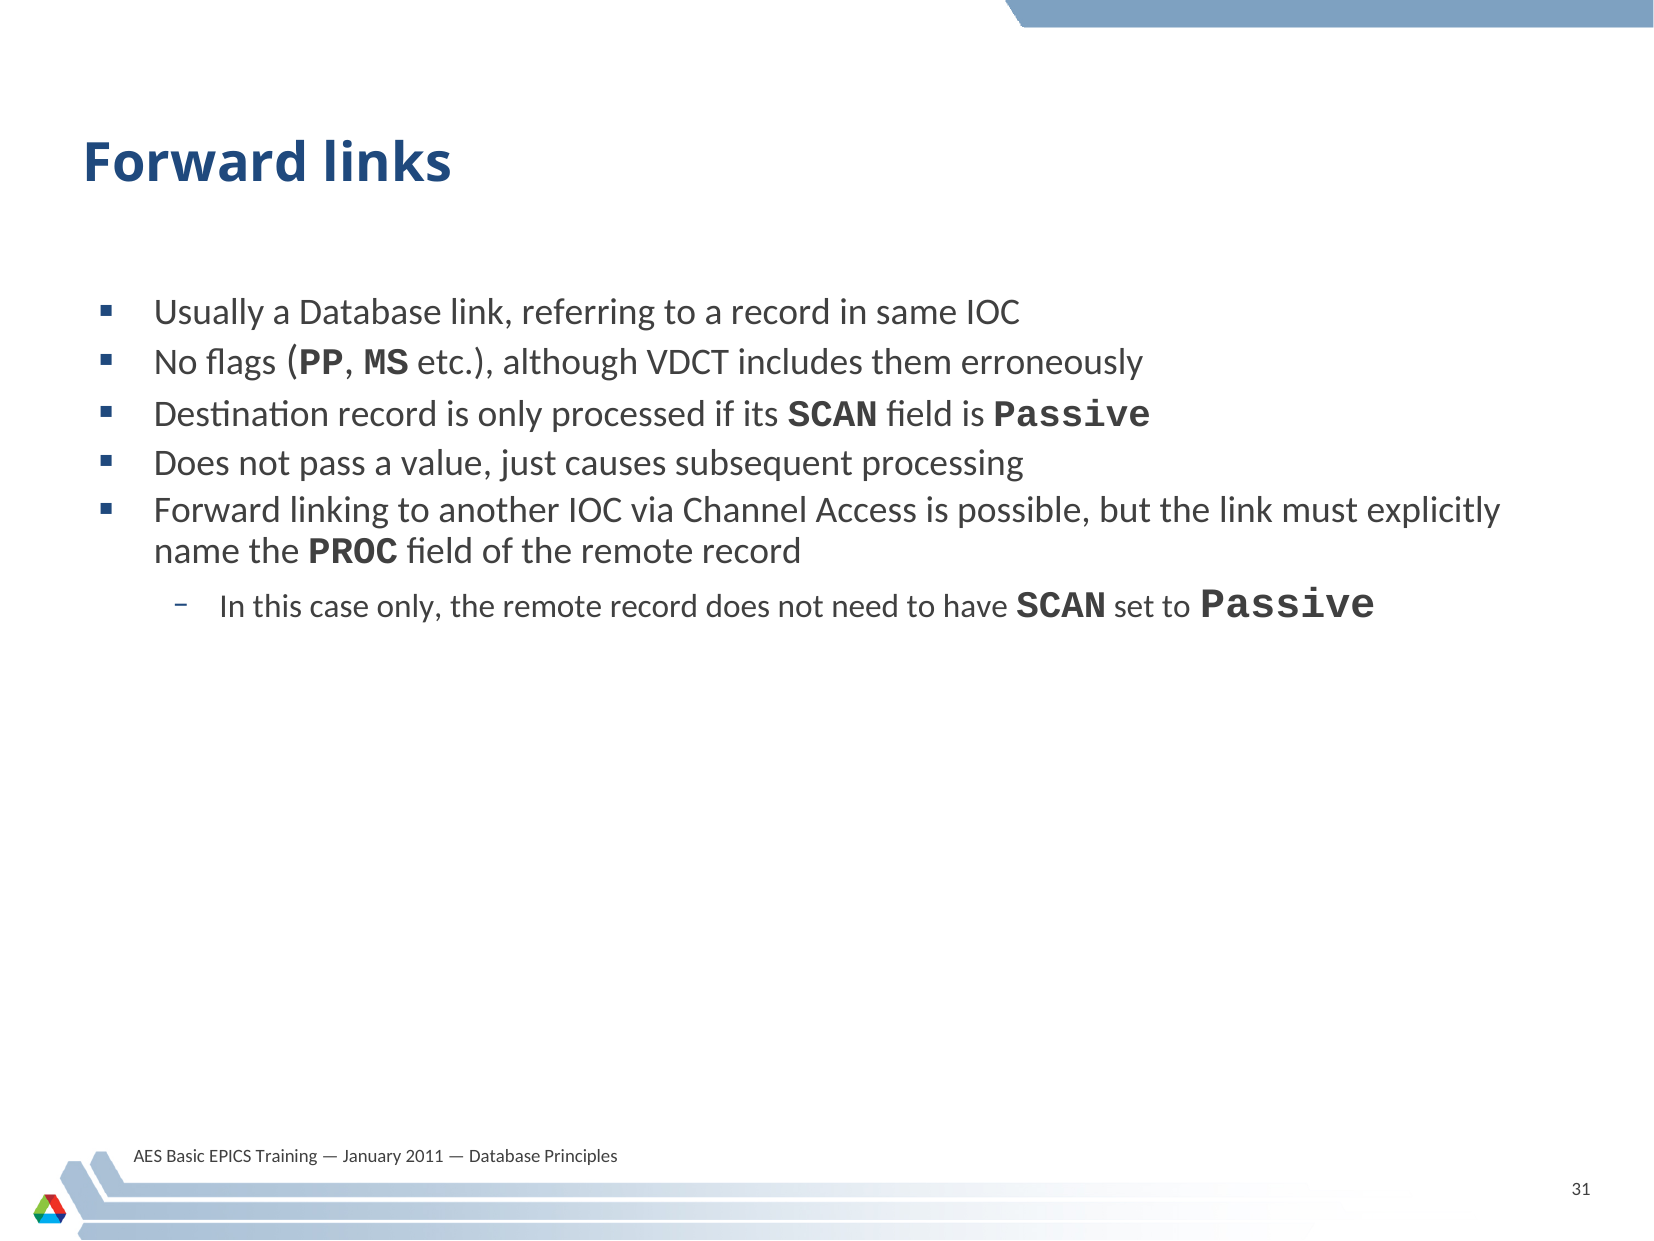

# Forward links
Usually a Database link, referring to a record in same IOC
No flags (PP, MS etc.), although VDCT includes them erroneously
Destination record is only processed if its SCAN field is Passive
Does not pass a value, just causes subsequent processing
Forward linking to another IOC via Channel Access is possible, but the link must explicitly name the PROC field of the remote record
In this case only, the remote record does not need to have SCAN set to Passive
AES Basic EPICS Training — January 2011 — Database Principles
31